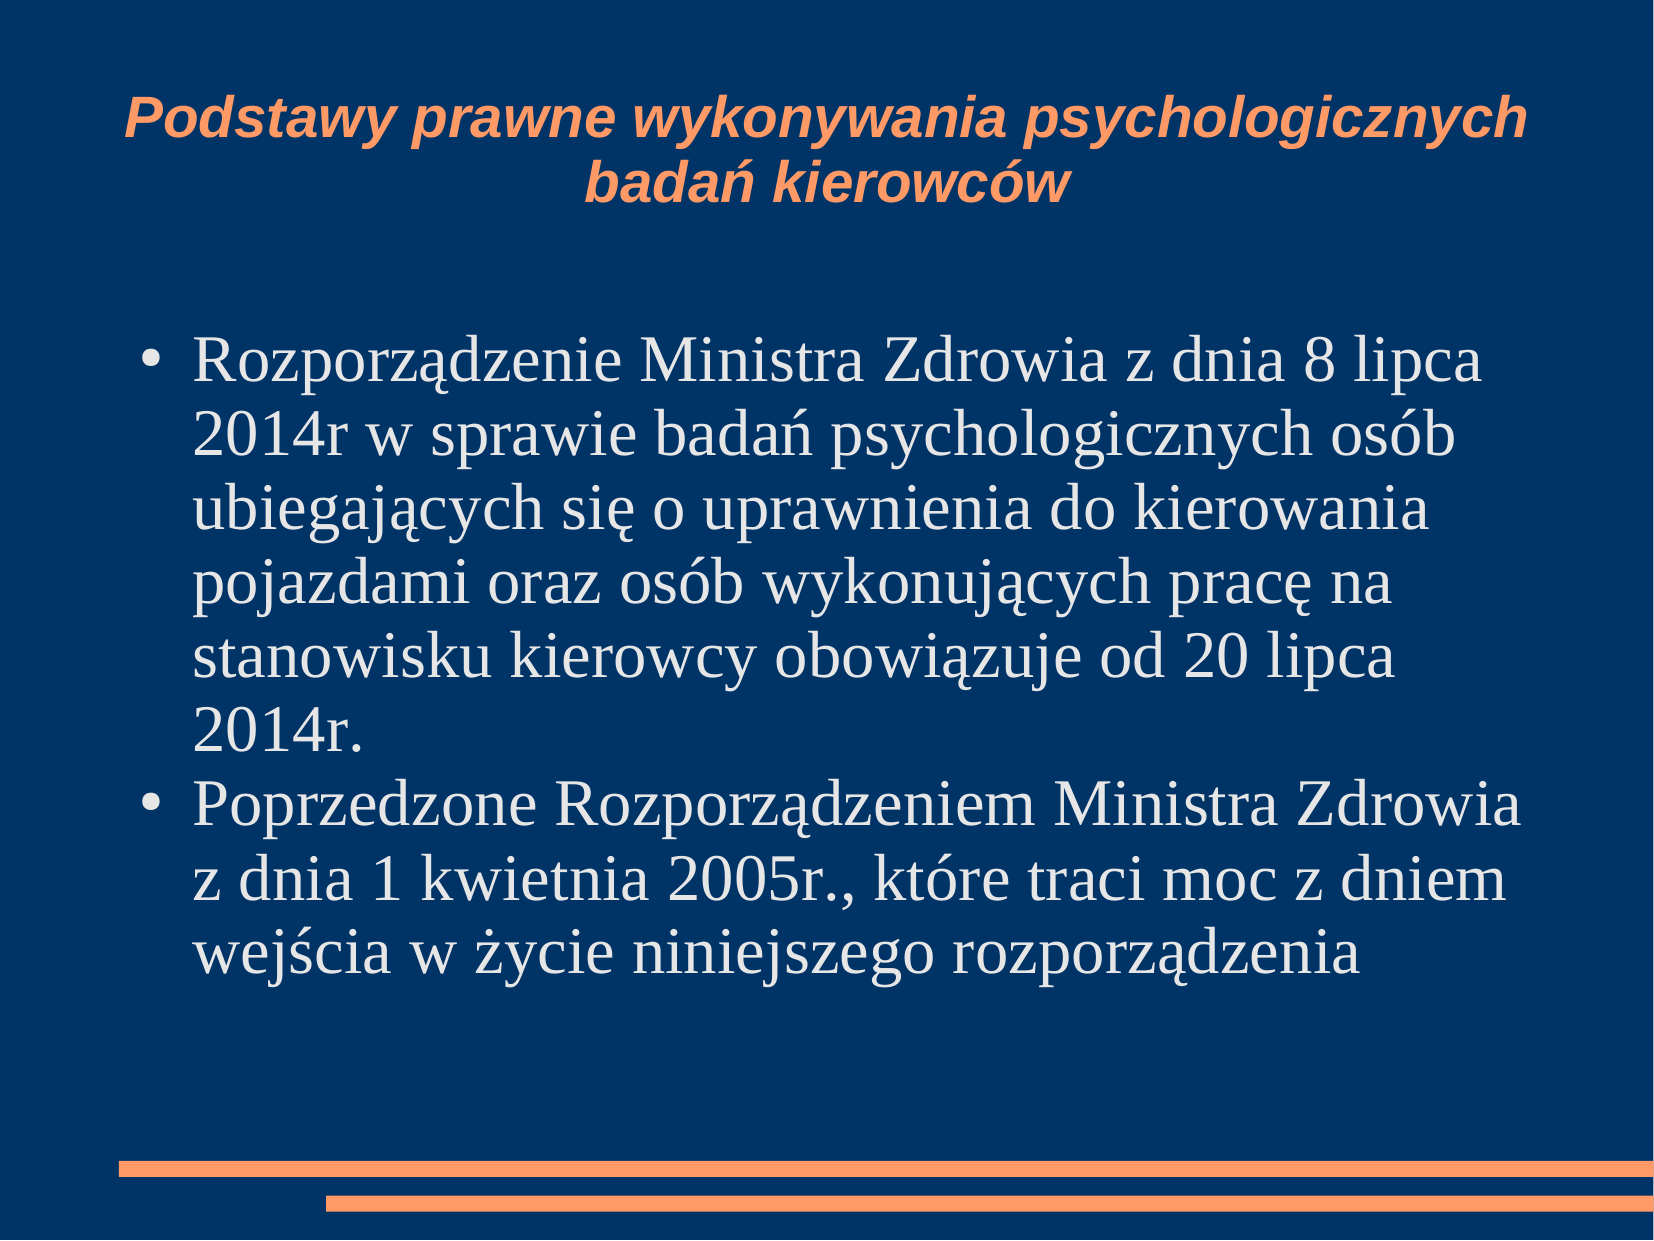

# Podstawy prawne wykonywania psychologicznych badań kierowców
Rozporządzenie Ministra Zdrowia z dnia 8 lipca 2014r w sprawie badań psychologicznych osób ubiegających się o uprawnienia do kierowania pojazdami oraz osób wykonujących pracę na stanowisku kierowcy obowiązuje od 20 lipca 2014r.
Poprzedzone Rozporządzeniem Ministra Zdrowia z dnia 1 kwietnia 2005r., które traci moc z dniem wejścia w życie niniejszego rozporządzenia